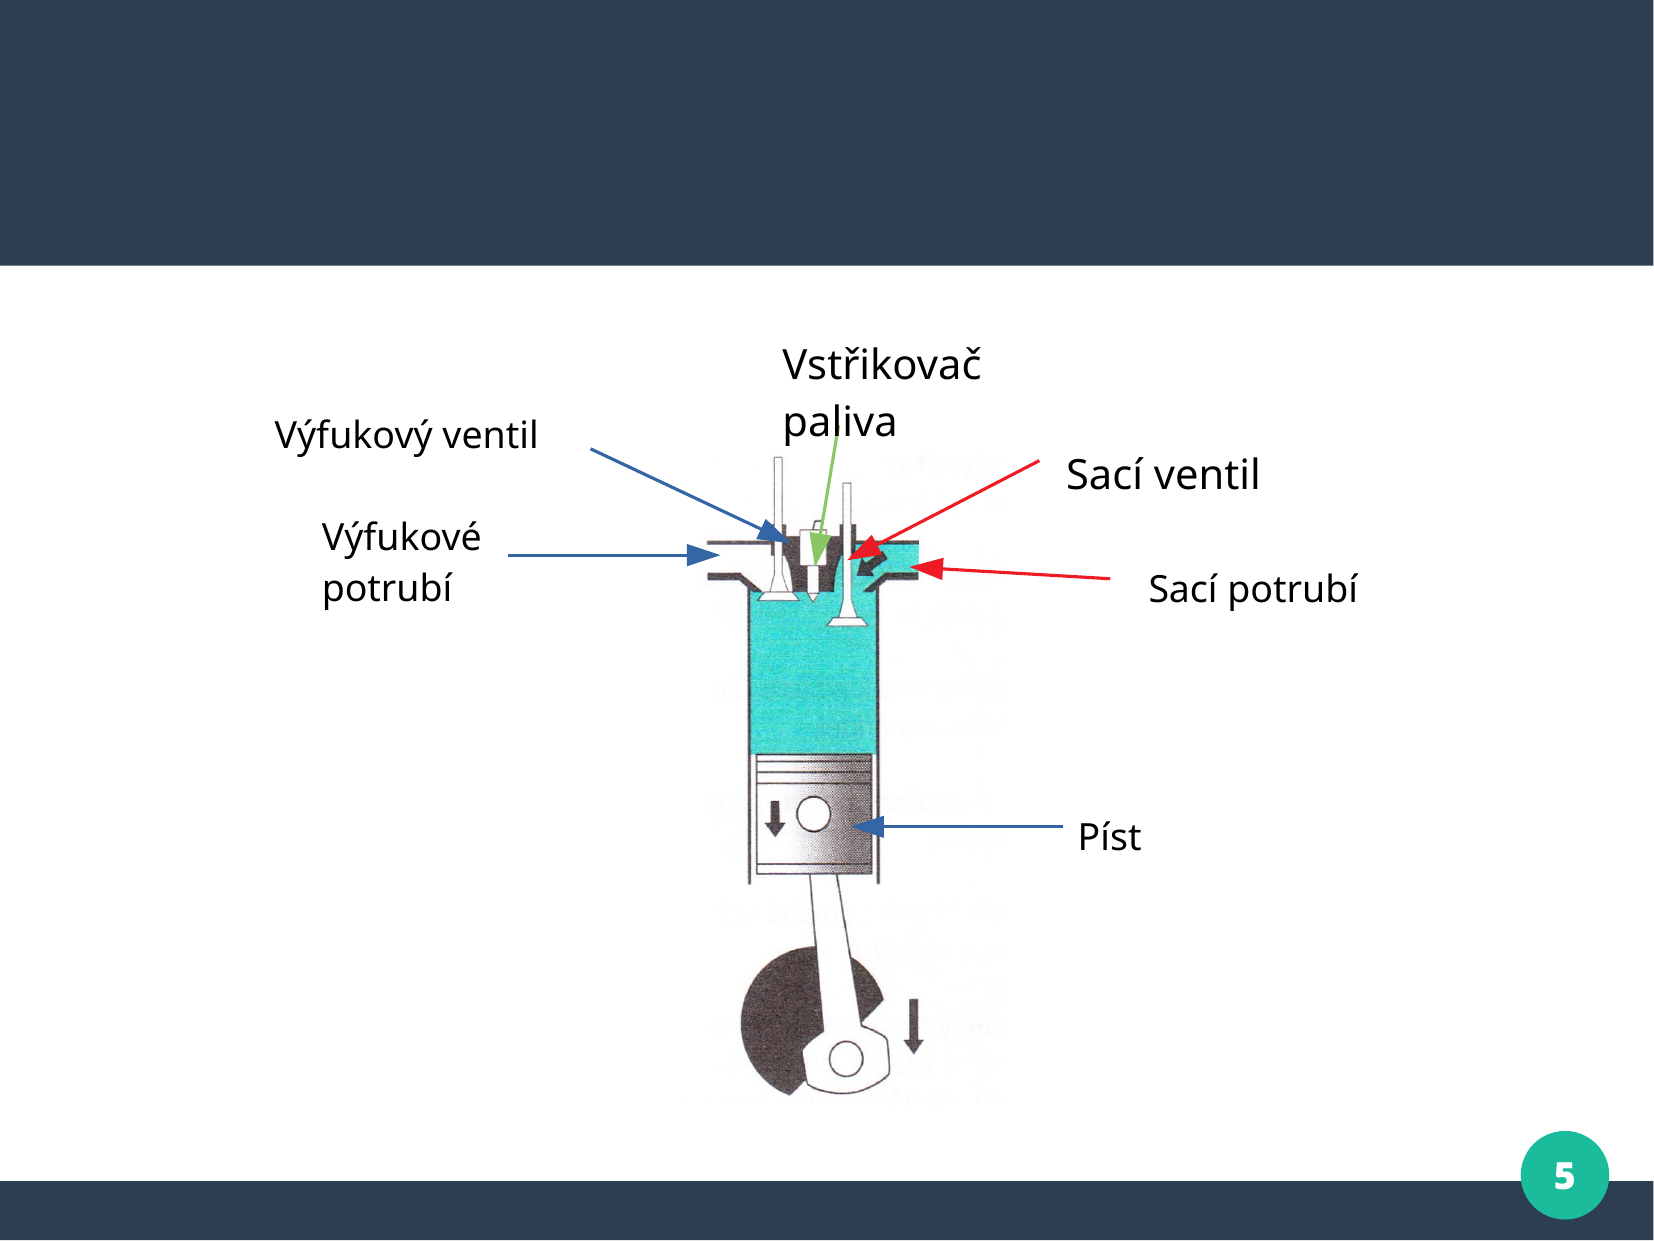

#
Vstřikovač paliva
Výfukový ventil
Sací ventil
Výfukové potrubí
Sací potrubí
Píst
5